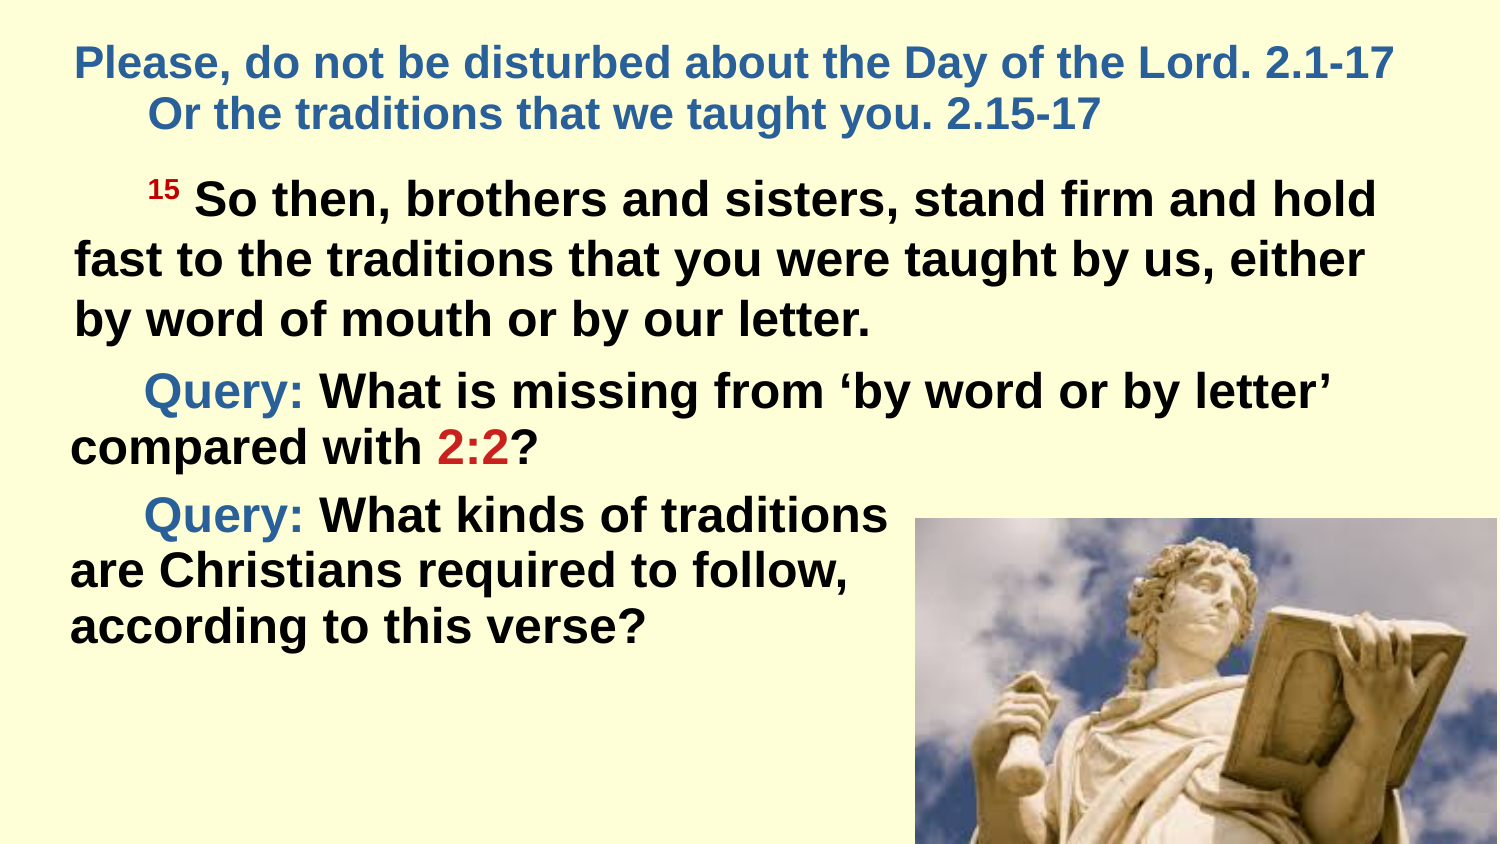

Please, do not be disturbed about the Day of the Lord. 2.1-17
	Or the traditions that we taught you. 2.15-17
	15 So then, brothers and sisters, stand firm and hold fast to the traditions that you were taught by us, either by word of mouth or by our letter.
	Query: What is missing from ‘by word or by letter’ compared with 2:2?
	Query: What kinds of traditions
are Christians required to follow,
according to this verse?